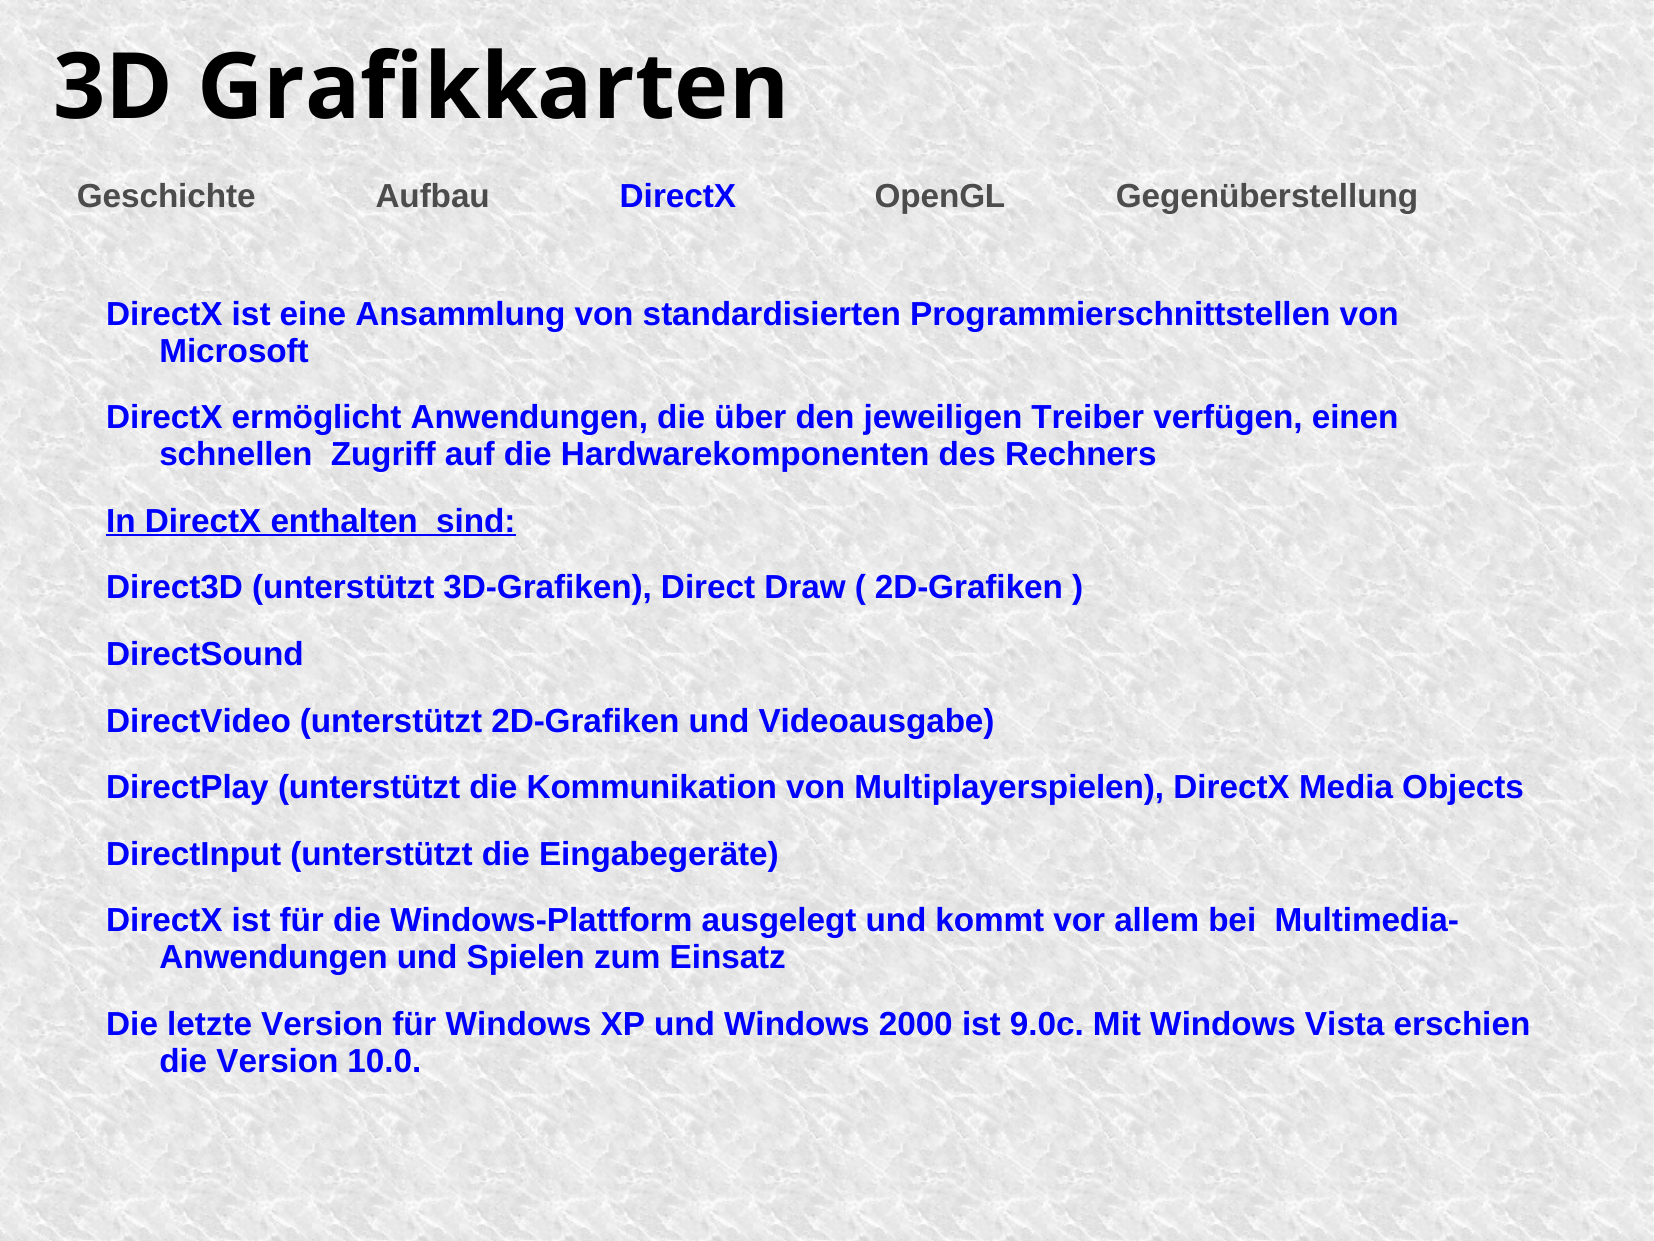

# 3D Grafikkarten
Geschichte Aufbau DirectX OpenGL Gegenüberstellung
DirectX ist eine Ansammlung von standardisierten Programmierschnittstellen von Microsoft
DirectX ermöglicht Anwendungen, die über den jeweiligen Treiber verfügen, einen schnellen  Zugriff auf die Hardwarekomponenten des Rechners
In DirectX enthalten  sind:
Direct3D (unterstützt 3D-Grafiken), Direct Draw ( 2D-Grafiken )
DirectSound
DirectVideo (unterstützt 2D-Grafiken und Videoausgabe)
DirectPlay (unterstützt die Kommunikation von Multiplayerspielen), DirectX Media Objects
DirectInput (unterstützt die Eingabegeräte)
DirectX ist für die Windows-Plattform ausgelegt und kommt vor allem bei  Multimedia-Anwendungen und Spielen zum Einsatz
Die letzte Version für Windows XP und Windows 2000 ist 9.0c. Mit Windows Vista erschien die Version 10.0.